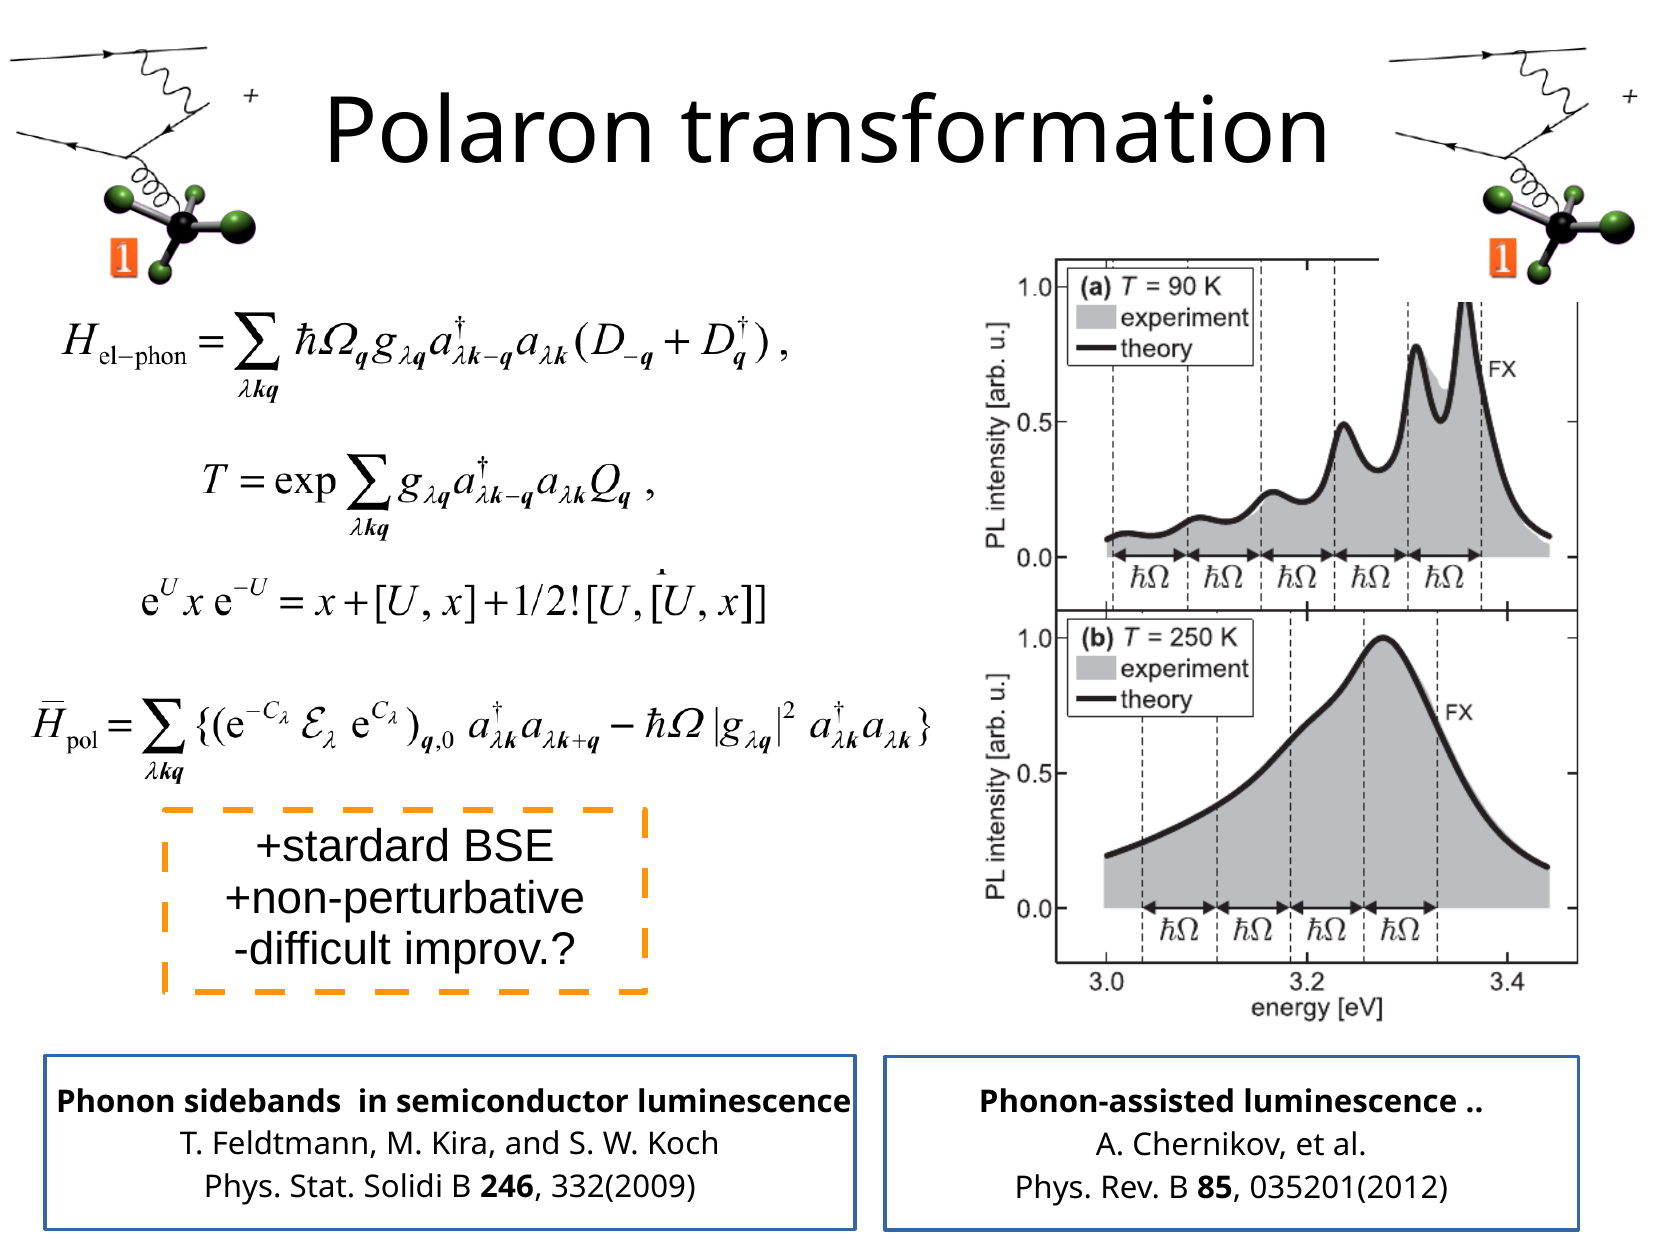

# Polaron transformation
+stardard BSE
+non-perturbative
-difficult improv.?
 Phonon sidebands in semiconductor luminescence T. Feldtmann, M. Kira, and S. W. Koch
Phys. Stat. Solidi B 246, 332(2009)
Phonon-assisted luminescence ..
A. Chernikov, et al.
Phys. Rev. B 85, 035201(2012)